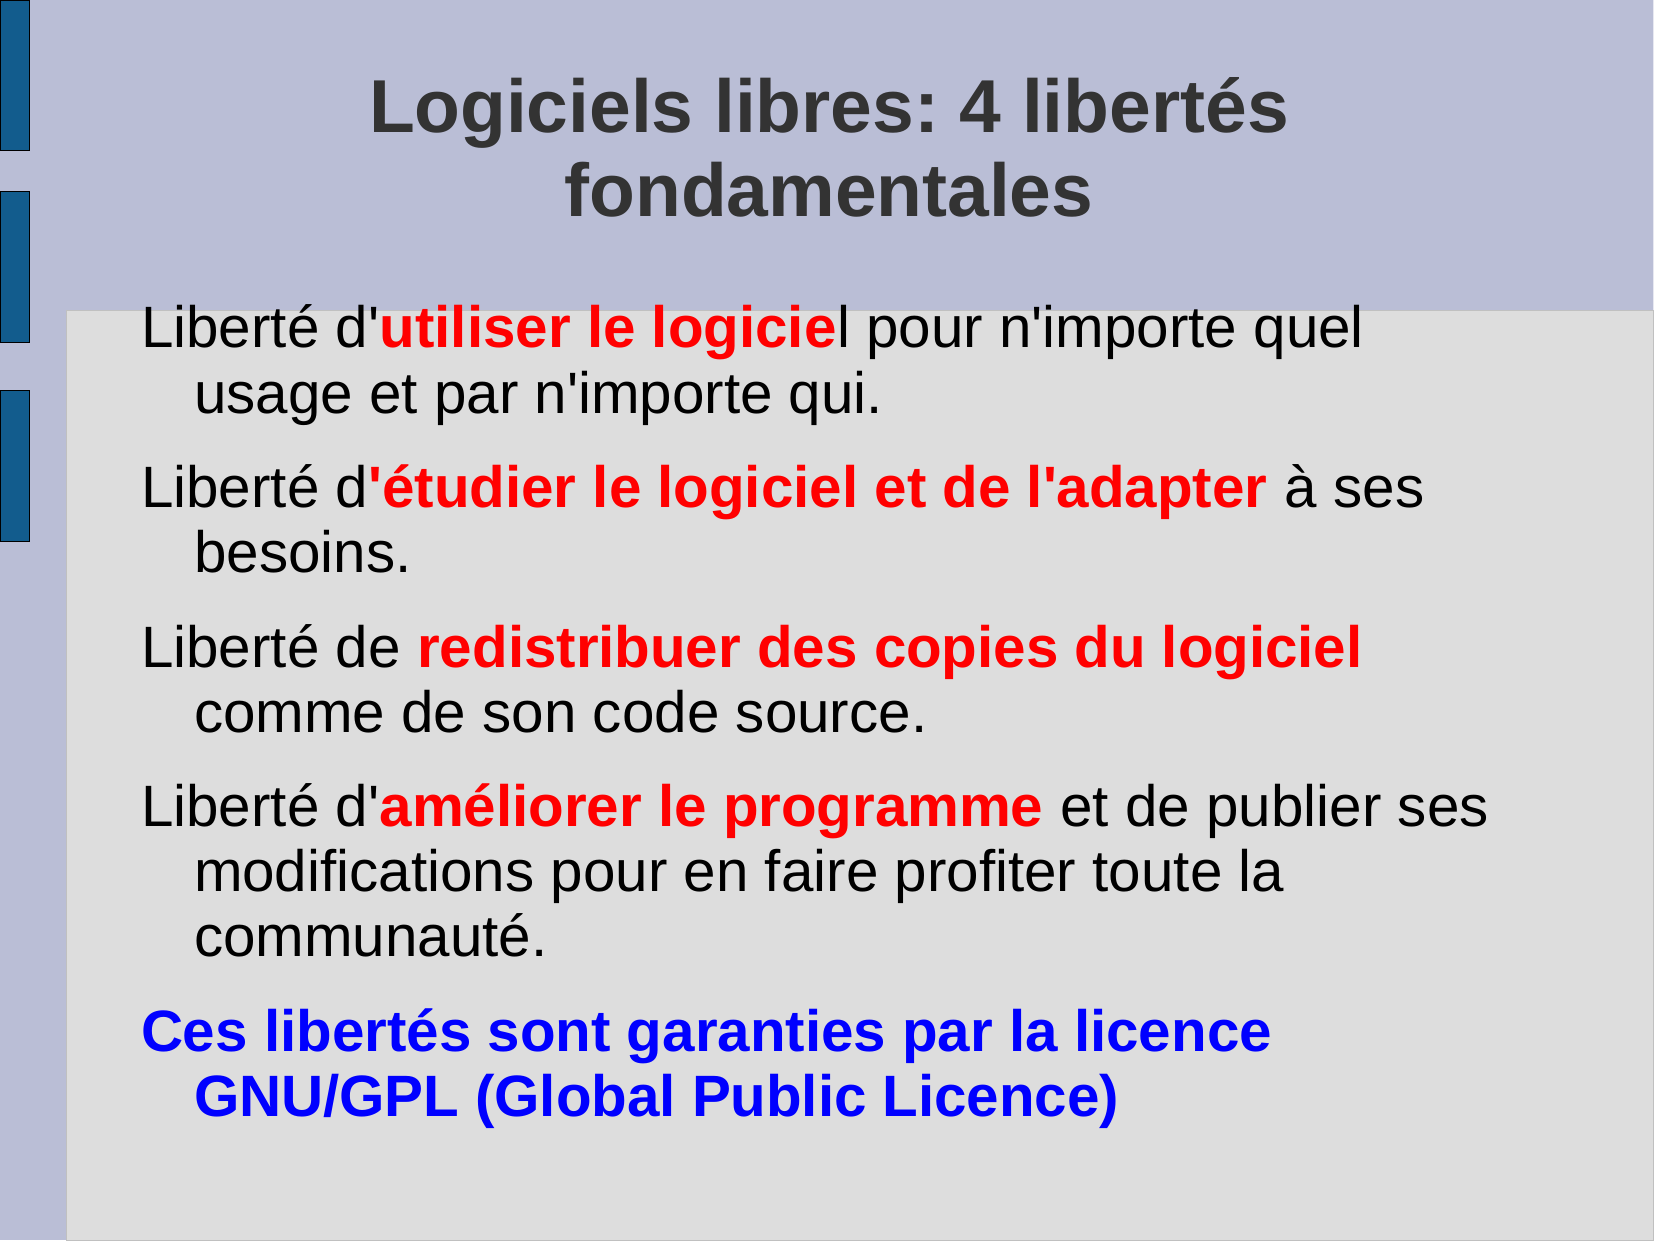

# Logiciels libres: 4 libertés fondamentales
Liberté d'utiliser le logiciel pour n'importe quel usage et par n'importe qui.
Liberté d'étudier le logiciel et de l'adapter à ses besoins.
Liberté de redistribuer des copies du logiciel comme de son code source.
Liberté d'améliorer le programme et de publier ses modifications pour en faire profiter toute la communauté.
Ces libertés sont garanties par la licence GNU/GPL (Global Public Licence)